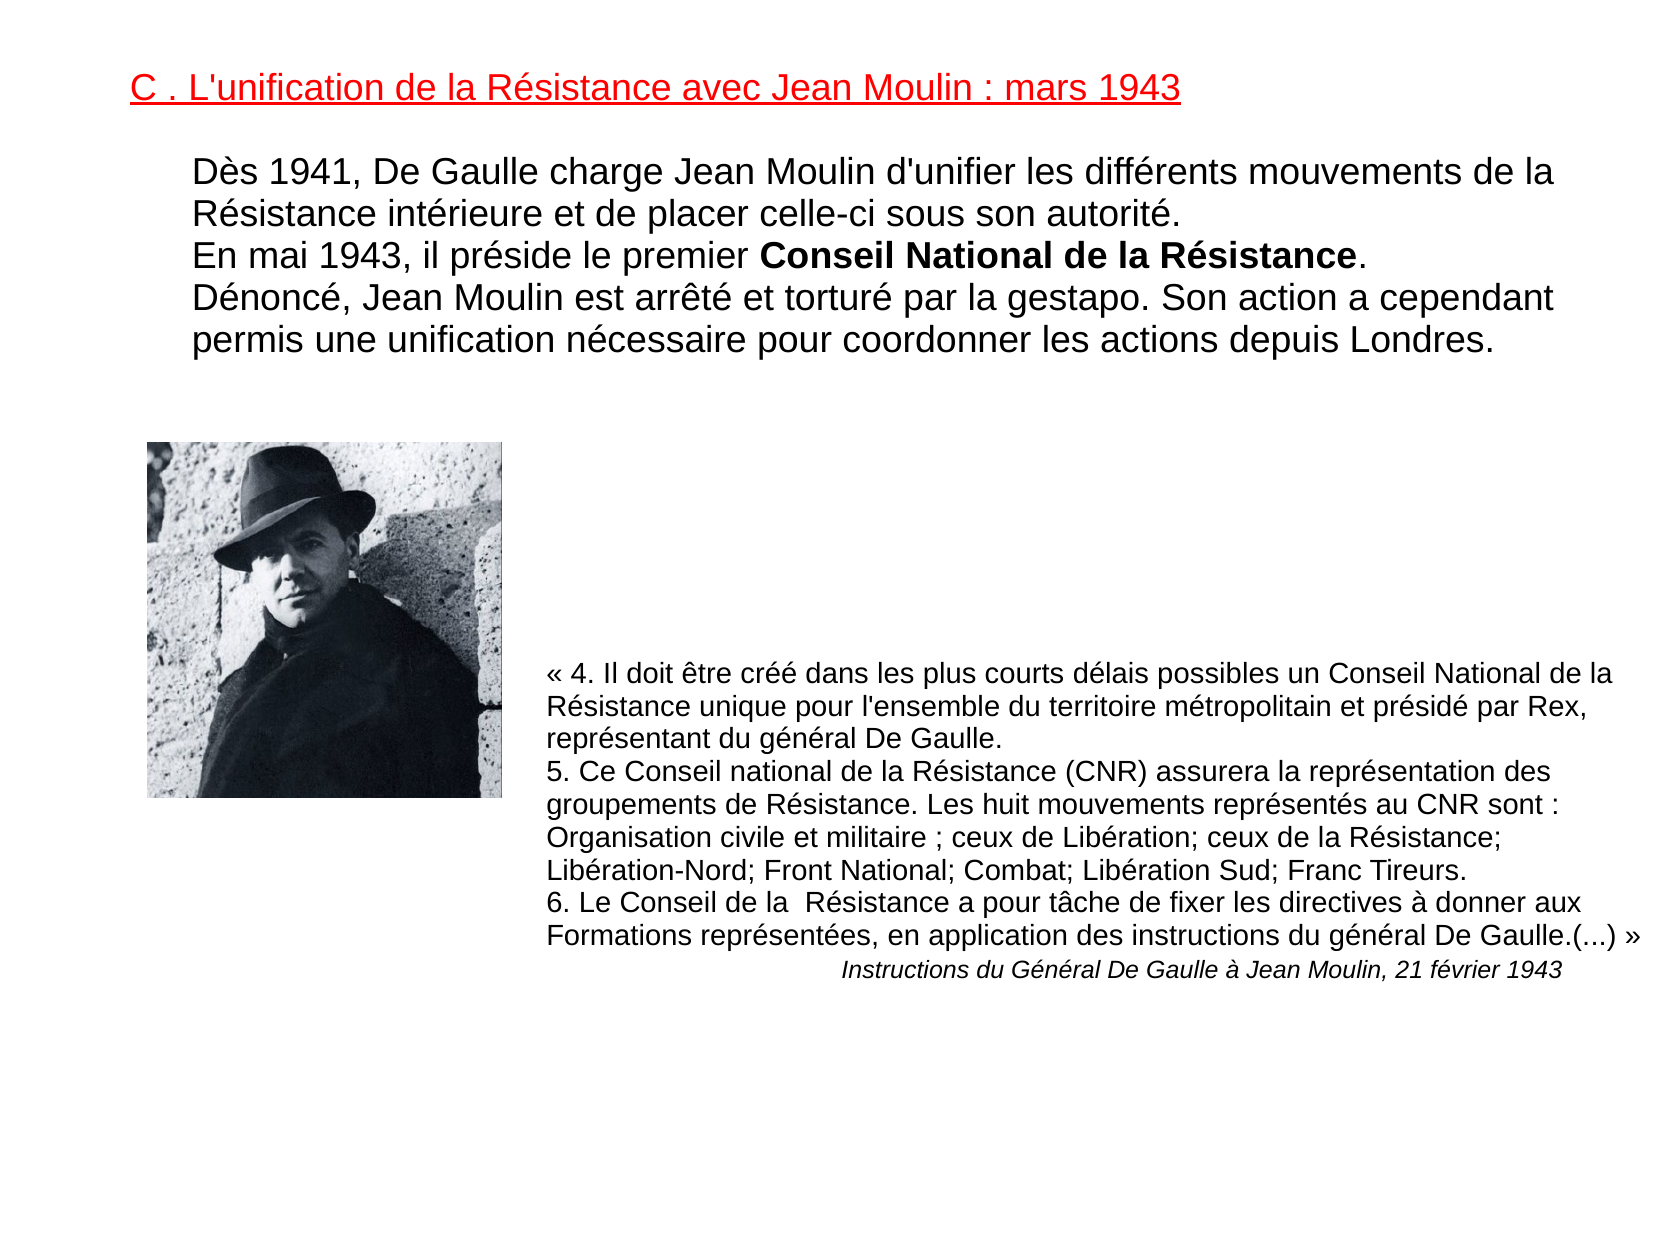

C . L'unification de la Résistance avec Jean Moulin : mars 1943
Dès 1941, De Gaulle charge Jean Moulin d'unifier les différents mouvements de la
Résistance intérieure et de placer celle-ci sous son autorité.
En mai 1943, il préside le premier Conseil National de la Résistance.
Dénoncé, Jean Moulin est arrêté et torturé par la gestapo. Son action a cependant
permis une unification nécessaire pour coordonner les actions depuis Londres.
« 4. Il doit être créé dans les plus courts délais possibles un Conseil National de la
Résistance unique pour l'ensemble du territoire métropolitain et présidé par Rex,
représentant du général De Gaulle.
5. Ce Conseil national de la Résistance (CNR) assurera la représentation des
groupements de Résistance. Les huit mouvements représentés au CNR sont :
Organisation civile et militaire ; ceux de Libération; ceux de la Résistance;
Libération-Nord; Front National; Combat; Libération Sud; Franc Tireurs.
6. Le Conseil de la Résistance a pour tâche de fixer les directives à donner aux
Formations représentées, en application des instructions du général De Gaulle.(...) »
				Instructions du Général De Gaulle à Jean Moulin, 21 février 1943